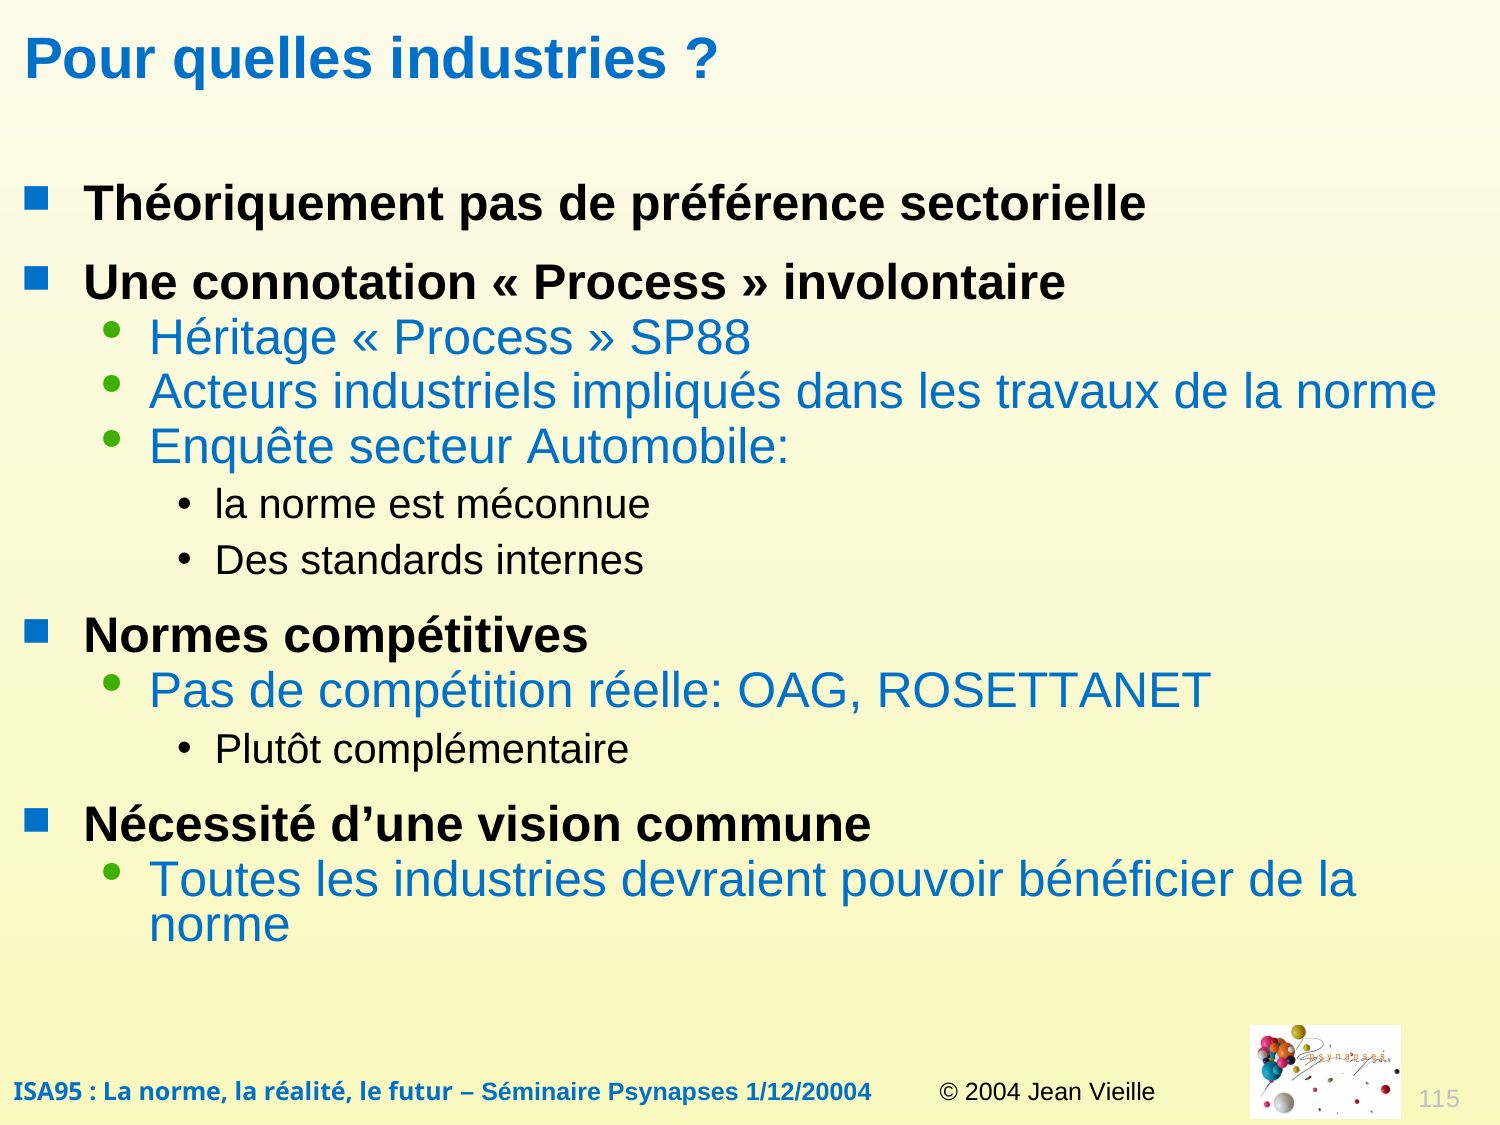

# Pour quelles industries ?
Théoriquement pas de préférence sectorielle
Une connotation « Process » involontaire
Héritage « Process » SP88
Acteurs industriels impliqués dans les travaux de la norme
Enquête secteur Automobile:
la norme est méconnue
Des standards internes
Normes compétitives
Pas de compétition réelle: OAG, ROSETTANET
Plutôt complémentaire
Nécessité d’une vision commune
Toutes les industries devraient pouvoir bénéficier de la norme